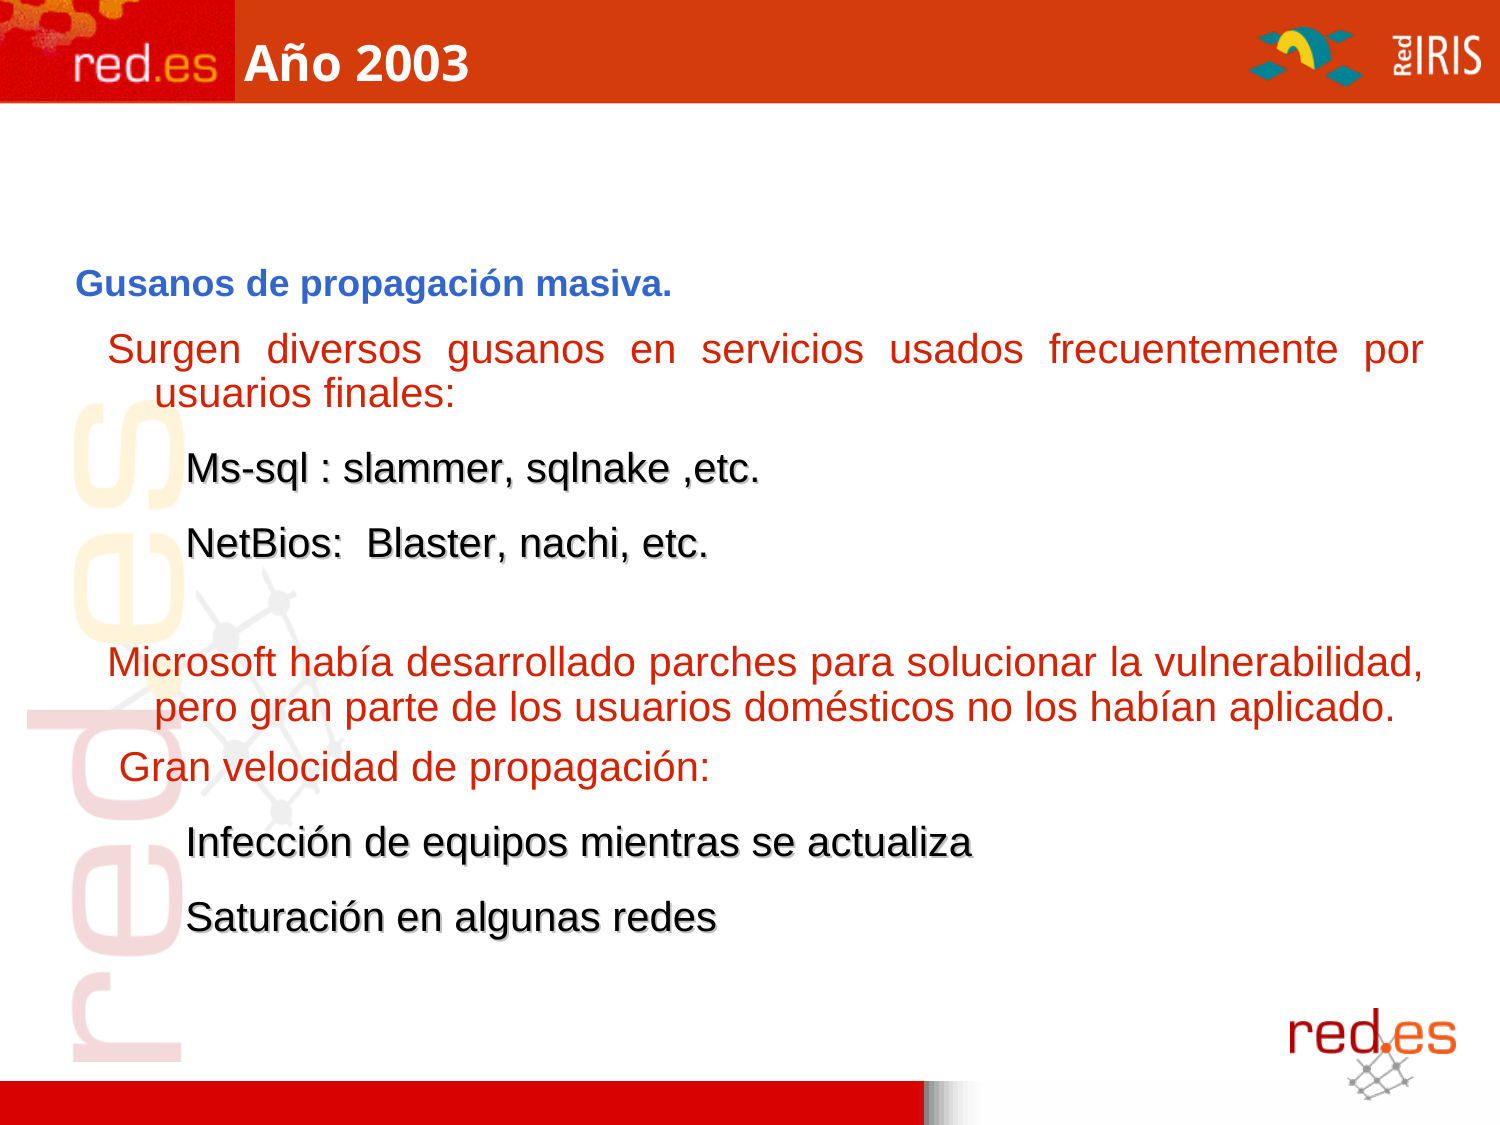

# Año 2003
Gusanos de propagación masiva.
Surgen diversos gusanos en servicios usados frecuentemente por usuarios finales:
Ms-sql : slammer, sqlnake ,etc.
NetBios: Blaster, nachi, etc.
Microsoft había desarrollado parches para solucionar la vulnerabilidad, pero gran parte de los usuarios domésticos no los habían aplicado.
 Gran velocidad de propagación:
Infección de equipos mientras se actualiza
Saturación en algunas redes